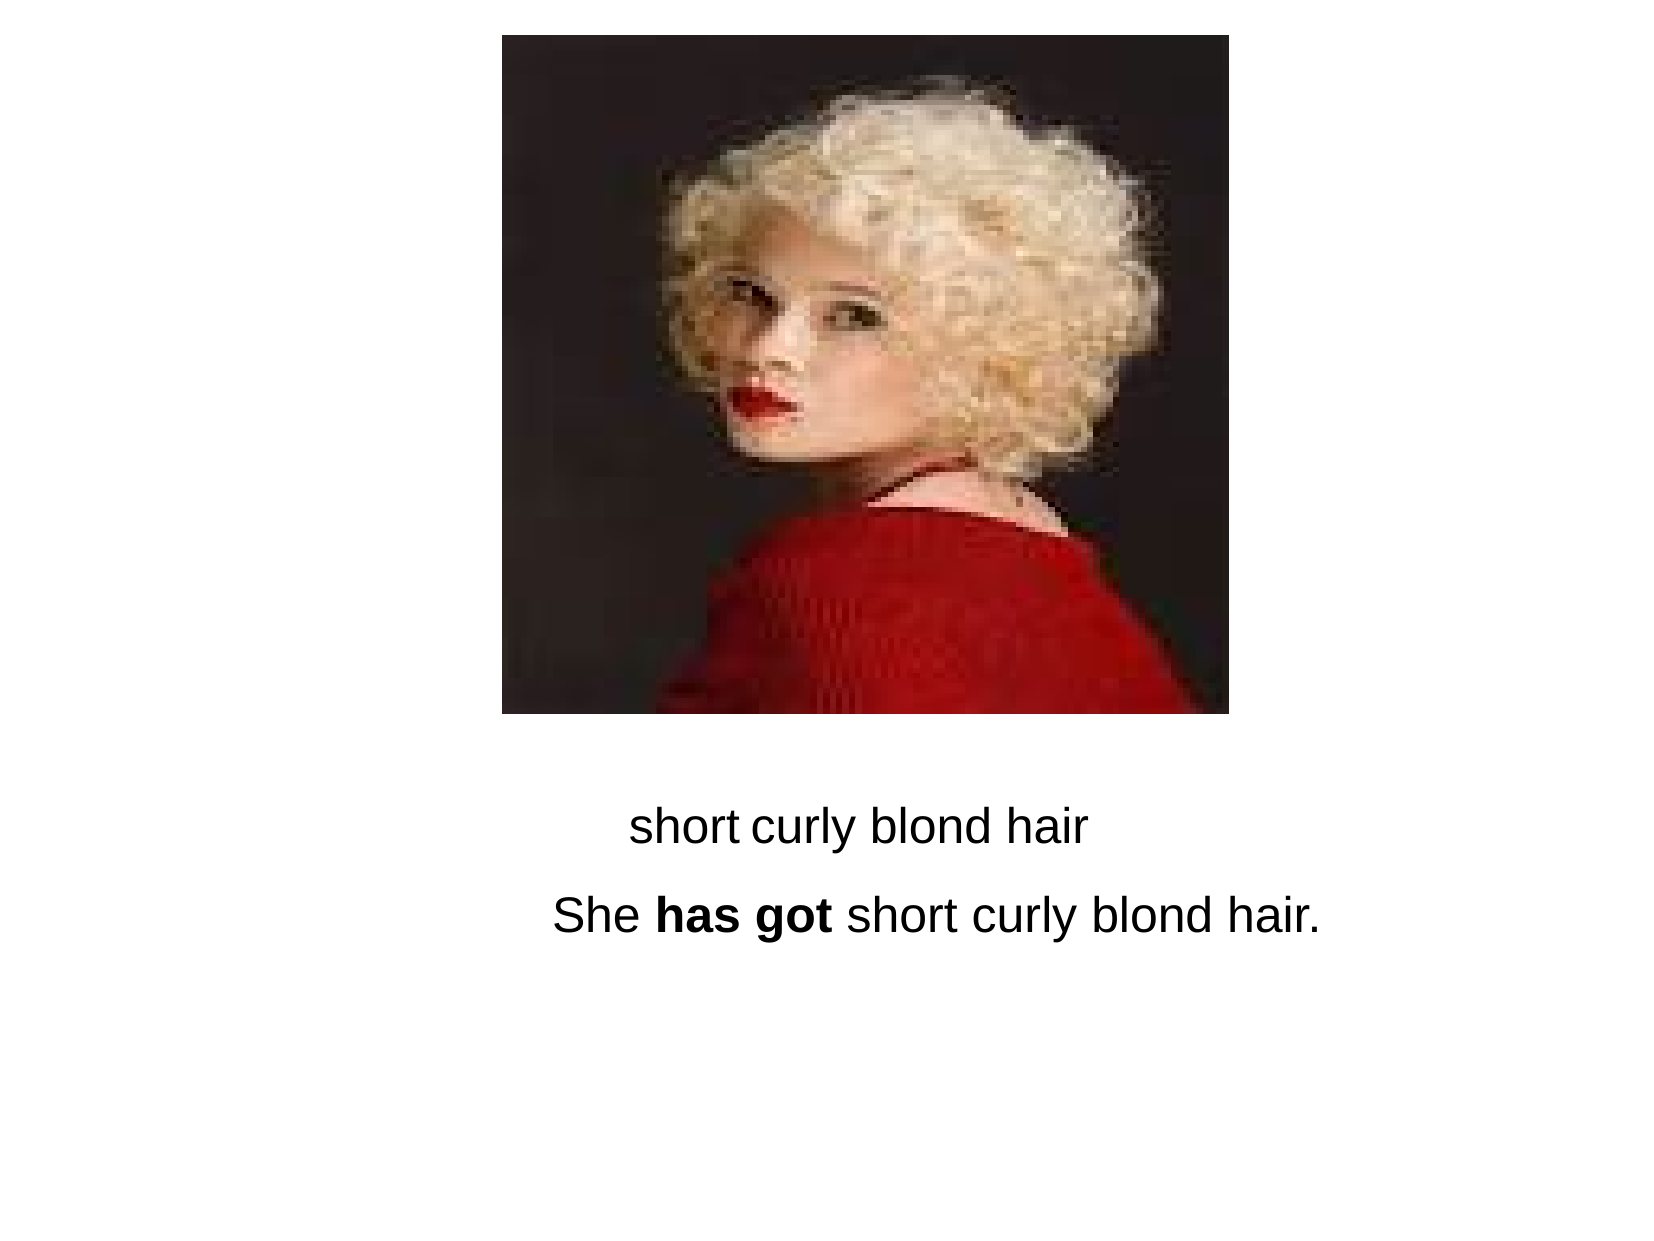

short curly blond hair
She has got short curly blond hair.